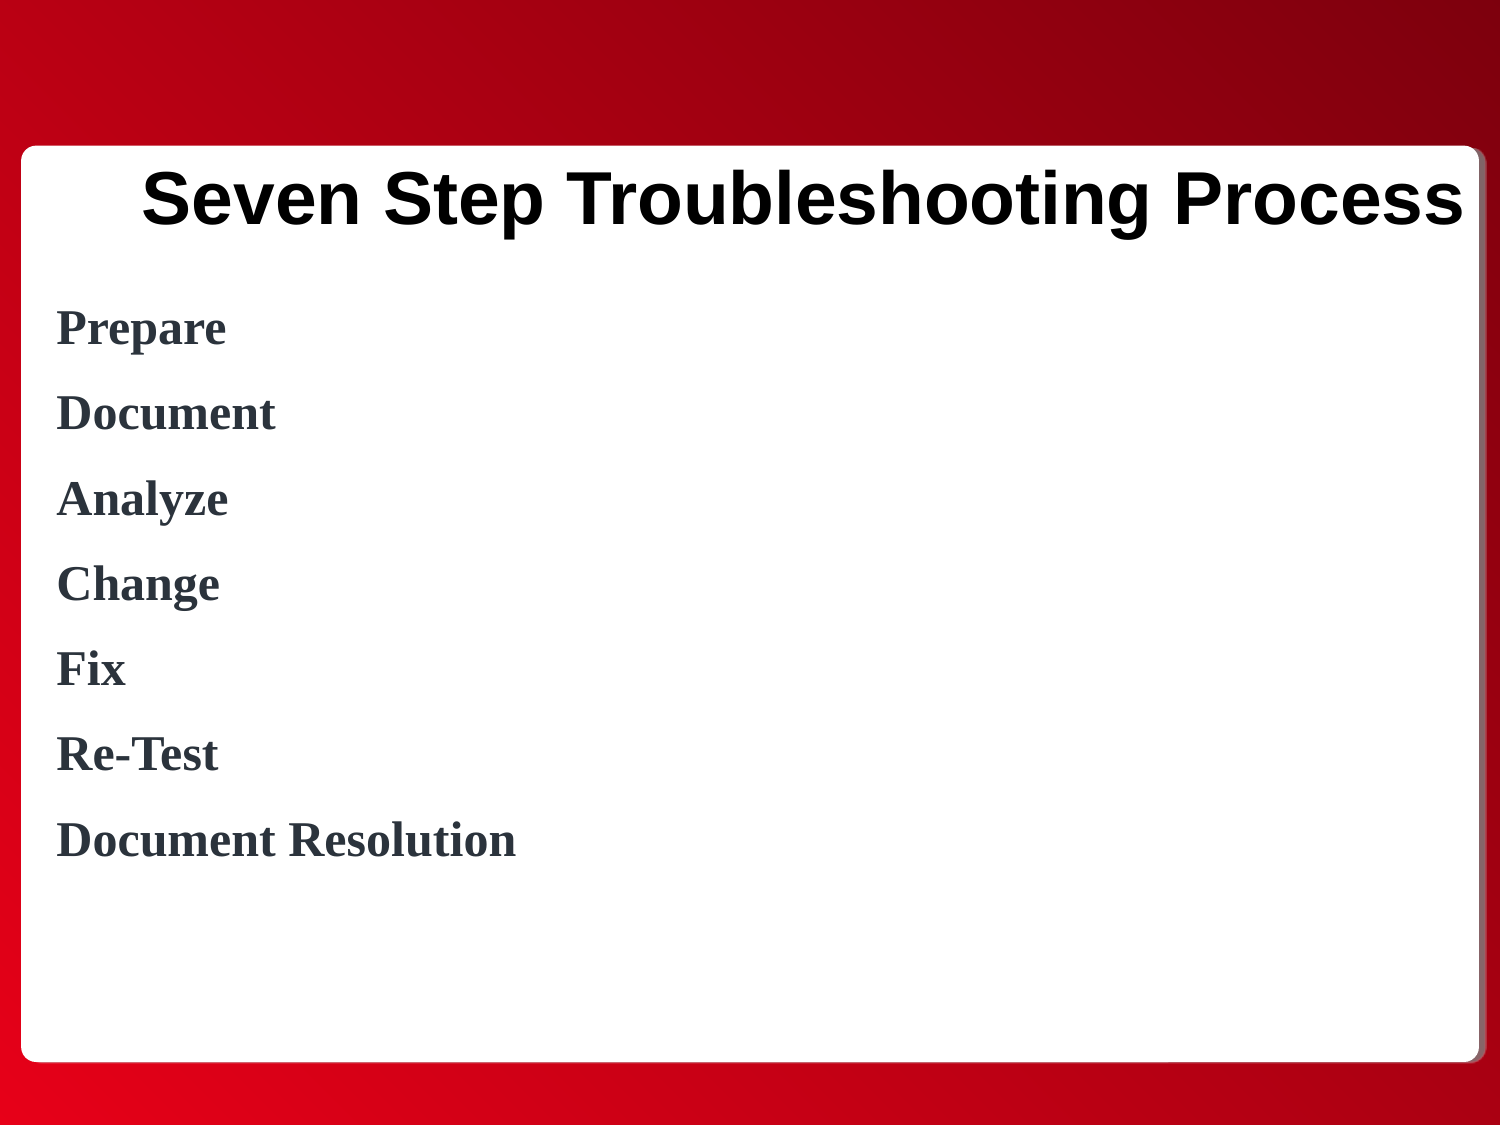

# Seven Step Troubleshooting Process
Prepare
Document
Analyze
Change
Fix
Re-Test
Document Resolution